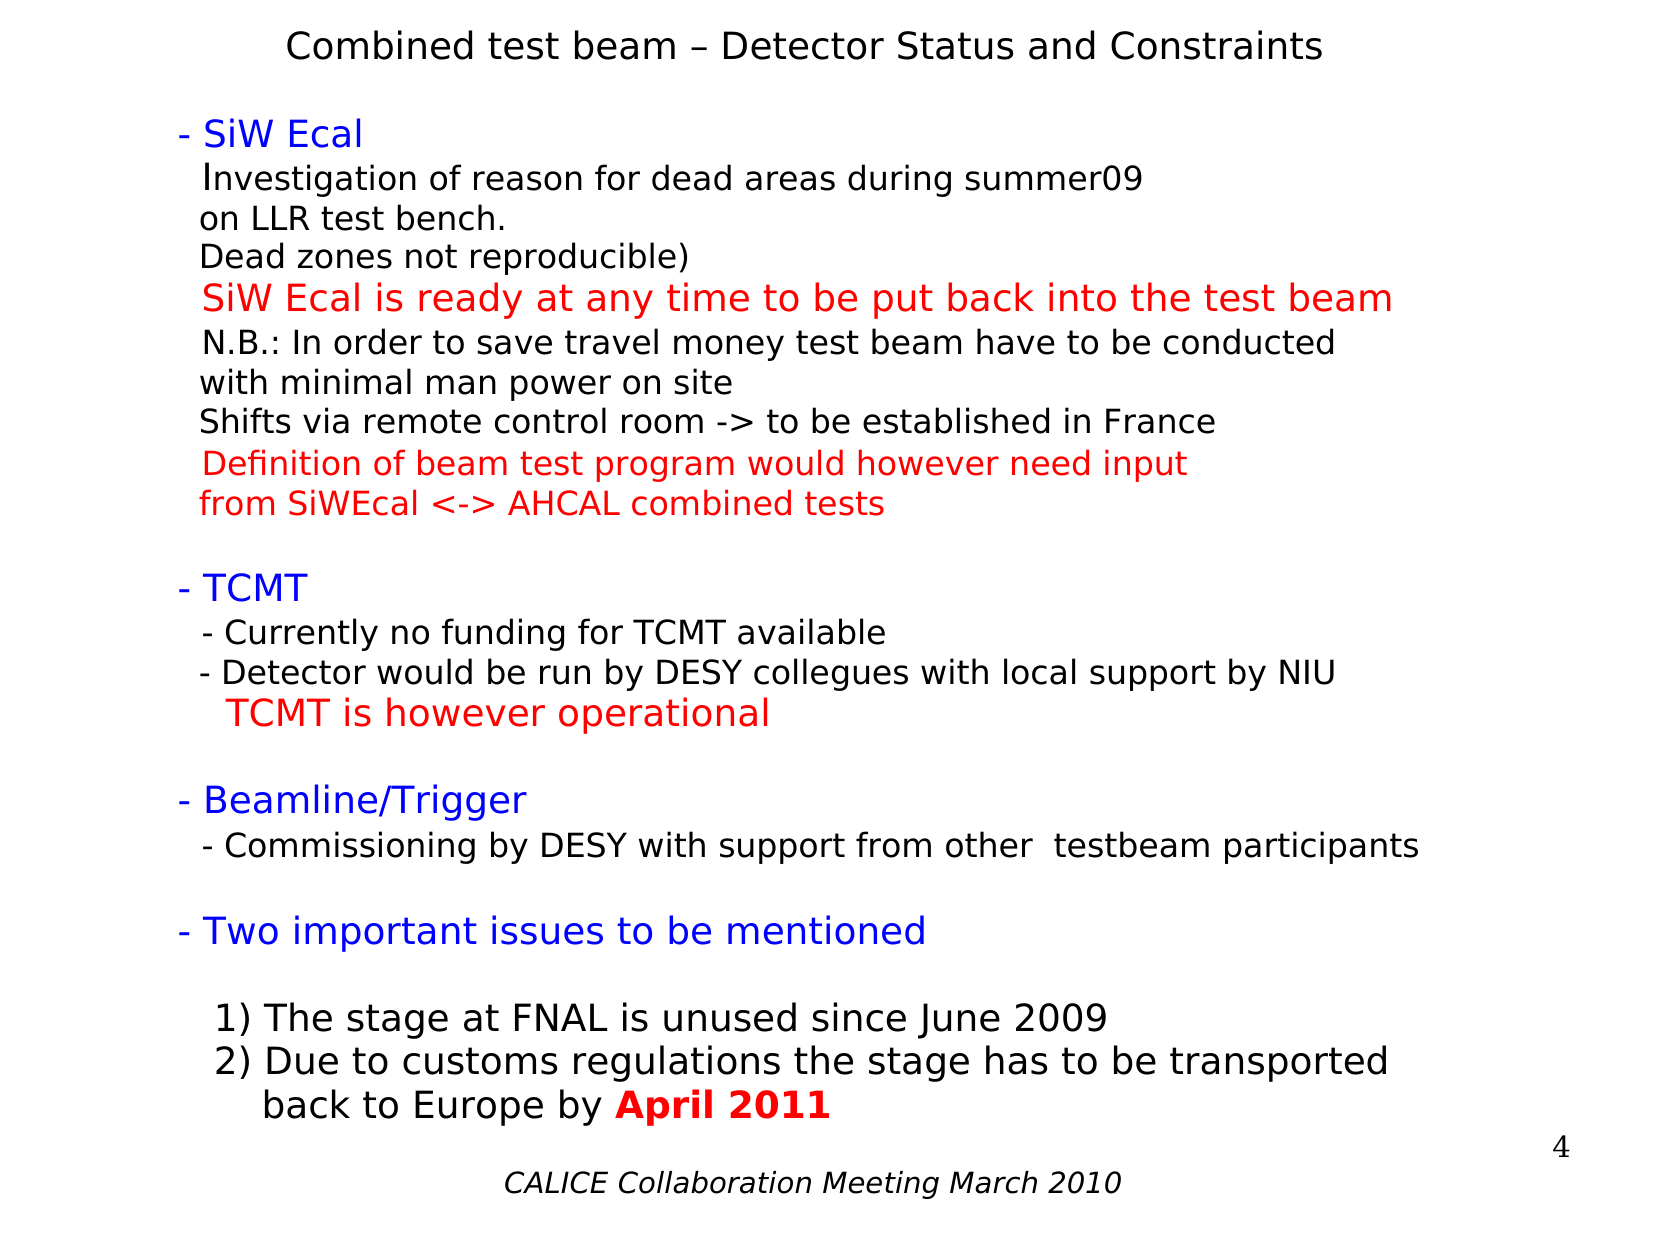

Combined test beam – Detector Status and Constraints
- SiW Ecal
 Investigation of reason for dead areas during summer09
 on LLR test bench.
 Dead zones not reproducible)
 SiW Ecal is ready at any time to be put back into the test beam
 N.B.: In order to save travel money test beam have to be conducted
 with minimal man power on site
 Shifts via remote control room -> to be established in France
 Definition of beam test program would however need input
 from SiWEcal <-> AHCAL combined tests
- TCMT
 - Currently no funding for TCMT available
 - Detector would be run by DESY collegues with local support by NIU
 TCMT is however operational
- Beamline/Trigger
 - Commissioning by DESY with support from other testbeam participants
- Two important issues to be mentioned
 1) The stage at FNAL is unused since June 2009
 2) Due to customs regulations the stage has to be transported
 back to Europe by April 2011
4